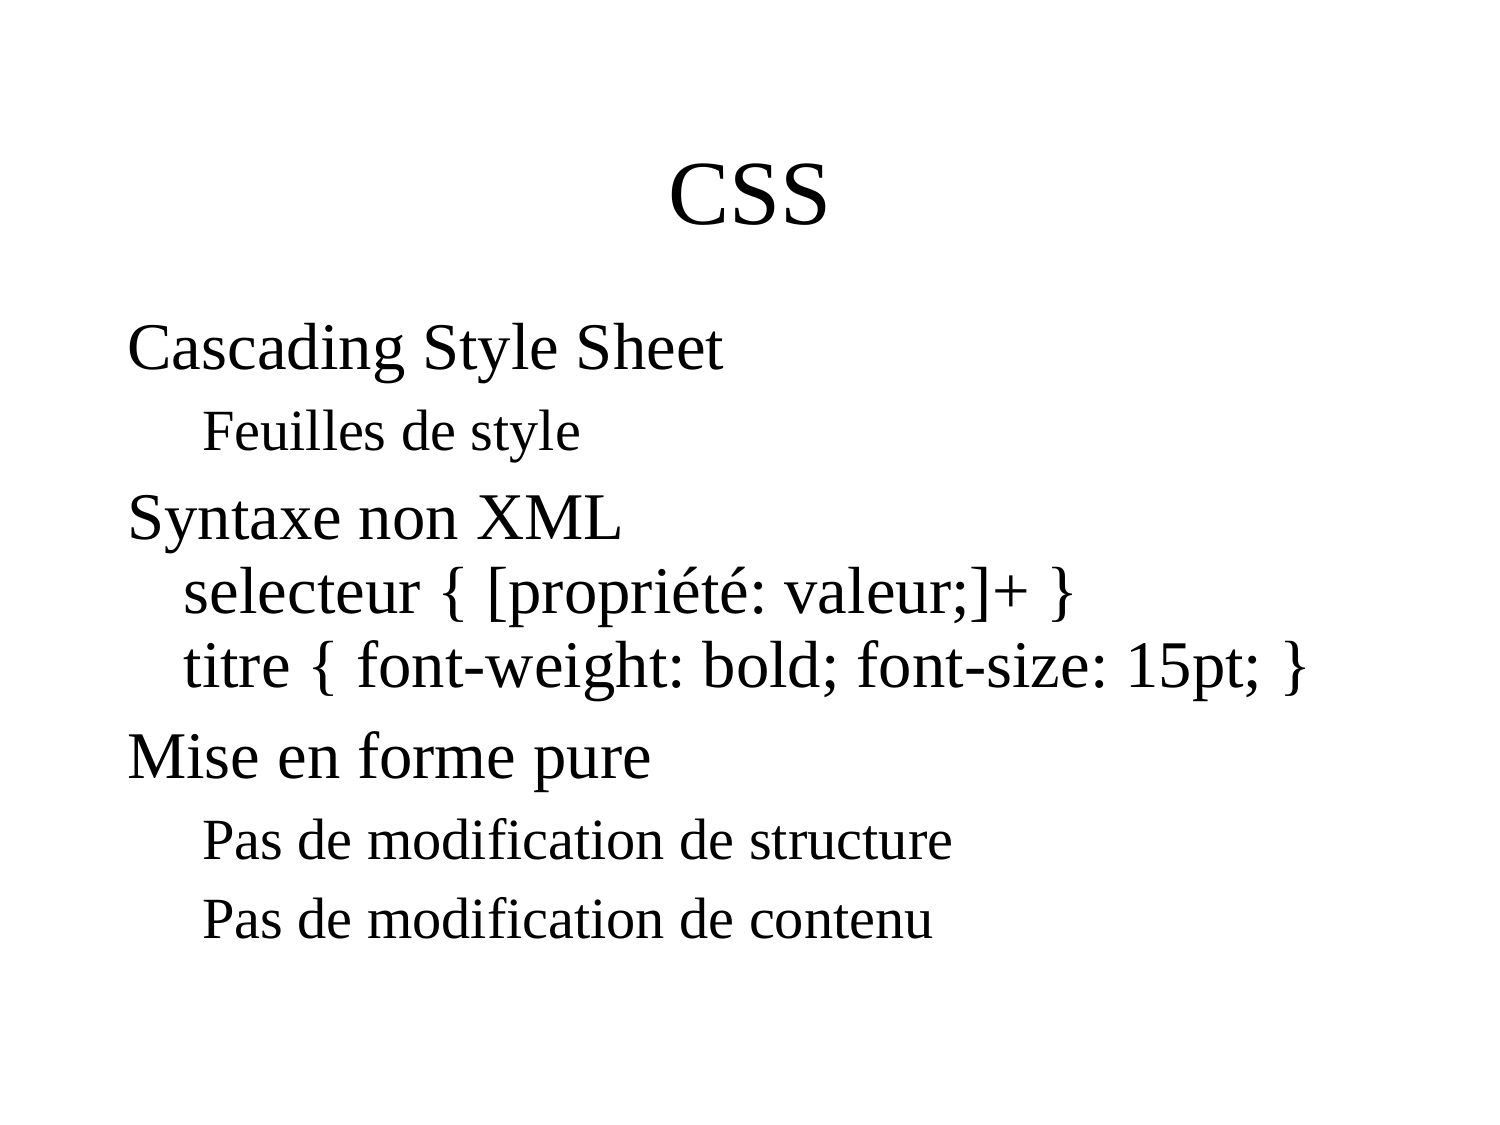

# CSS
Cascading Style Sheet
Feuilles de style
Syntaxe non XML
selecteur { [propriété: valeur;]+ }
titre { font-weight: bold; font-size: 15pt; }
Mise en forme pure
Pas de modification de structure
Pas de modification de contenu